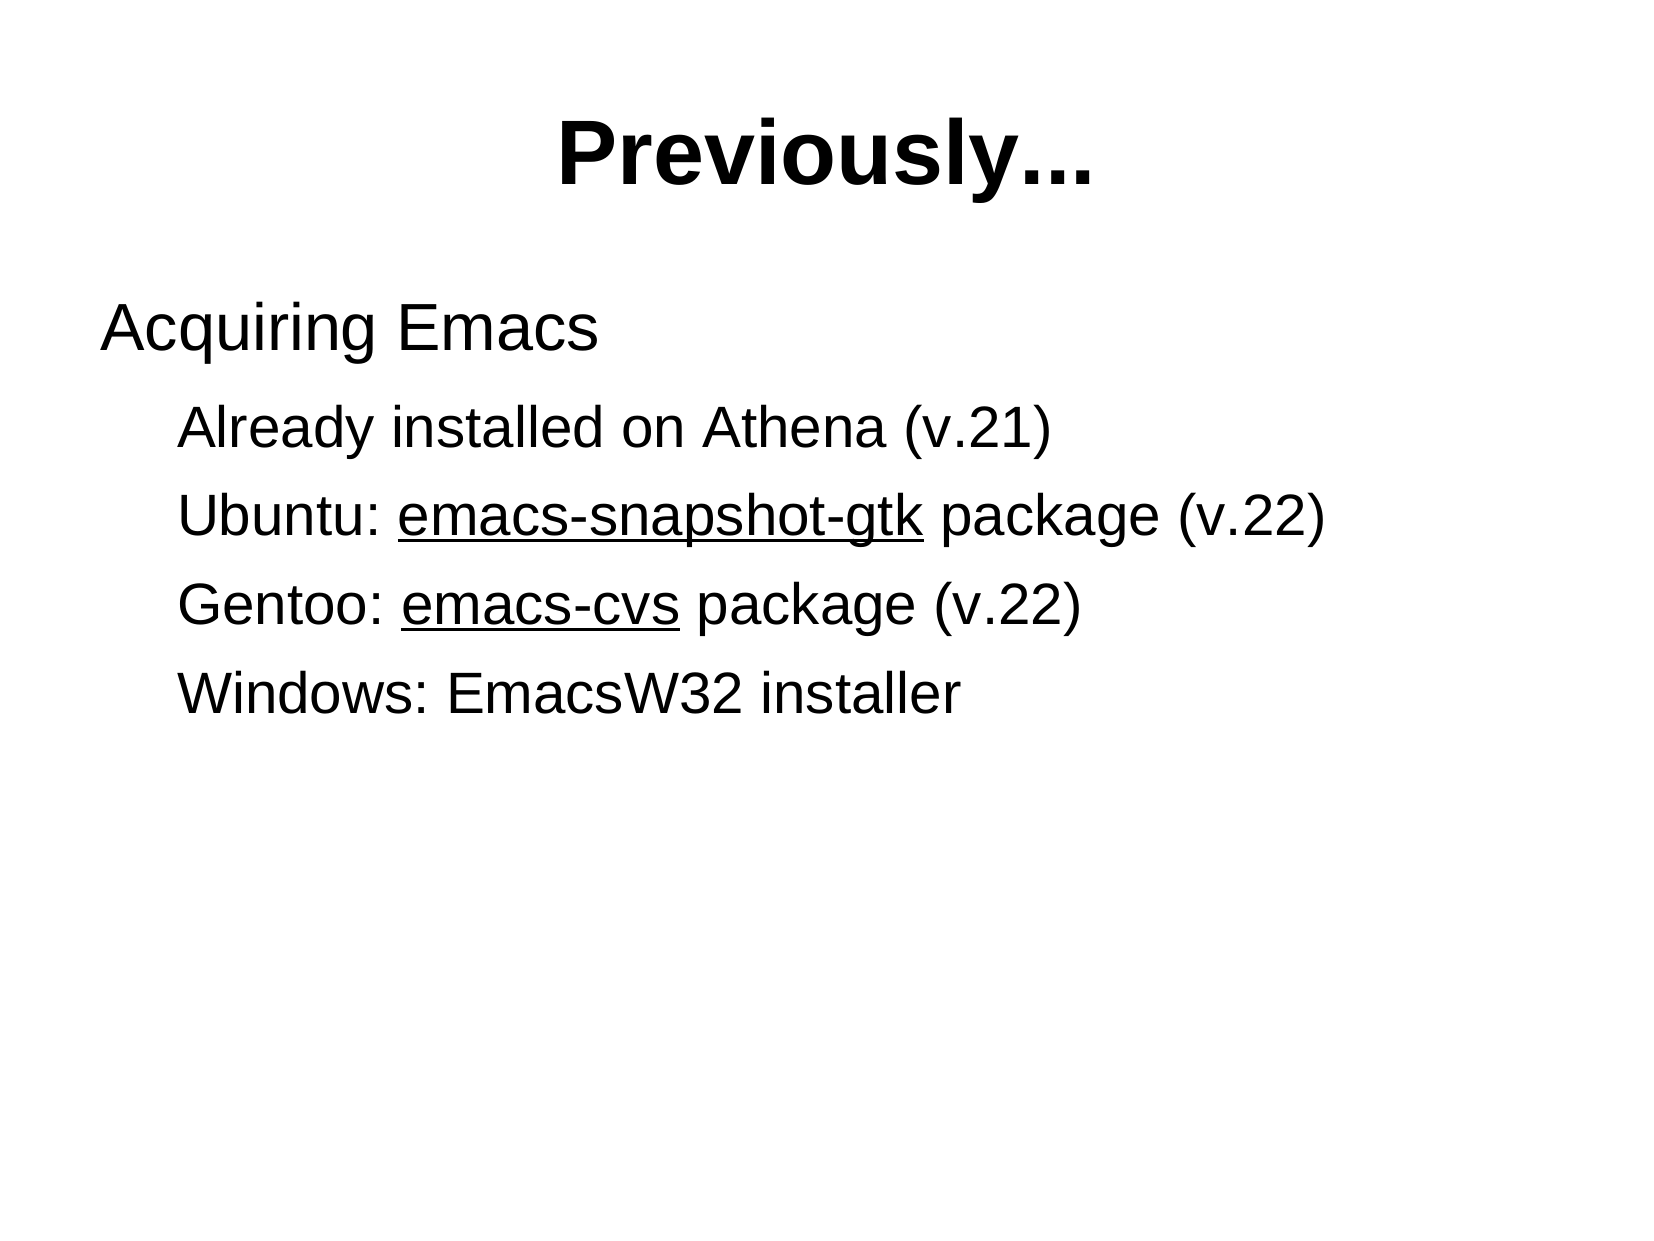

# Previously...
Acquiring Emacs
Already installed on Athena (v.21)
Ubuntu: emacs-snapshot-gtk package (v.22)
Gentoo: emacs-cvs package (v.22)
Windows: EmacsW32 installer